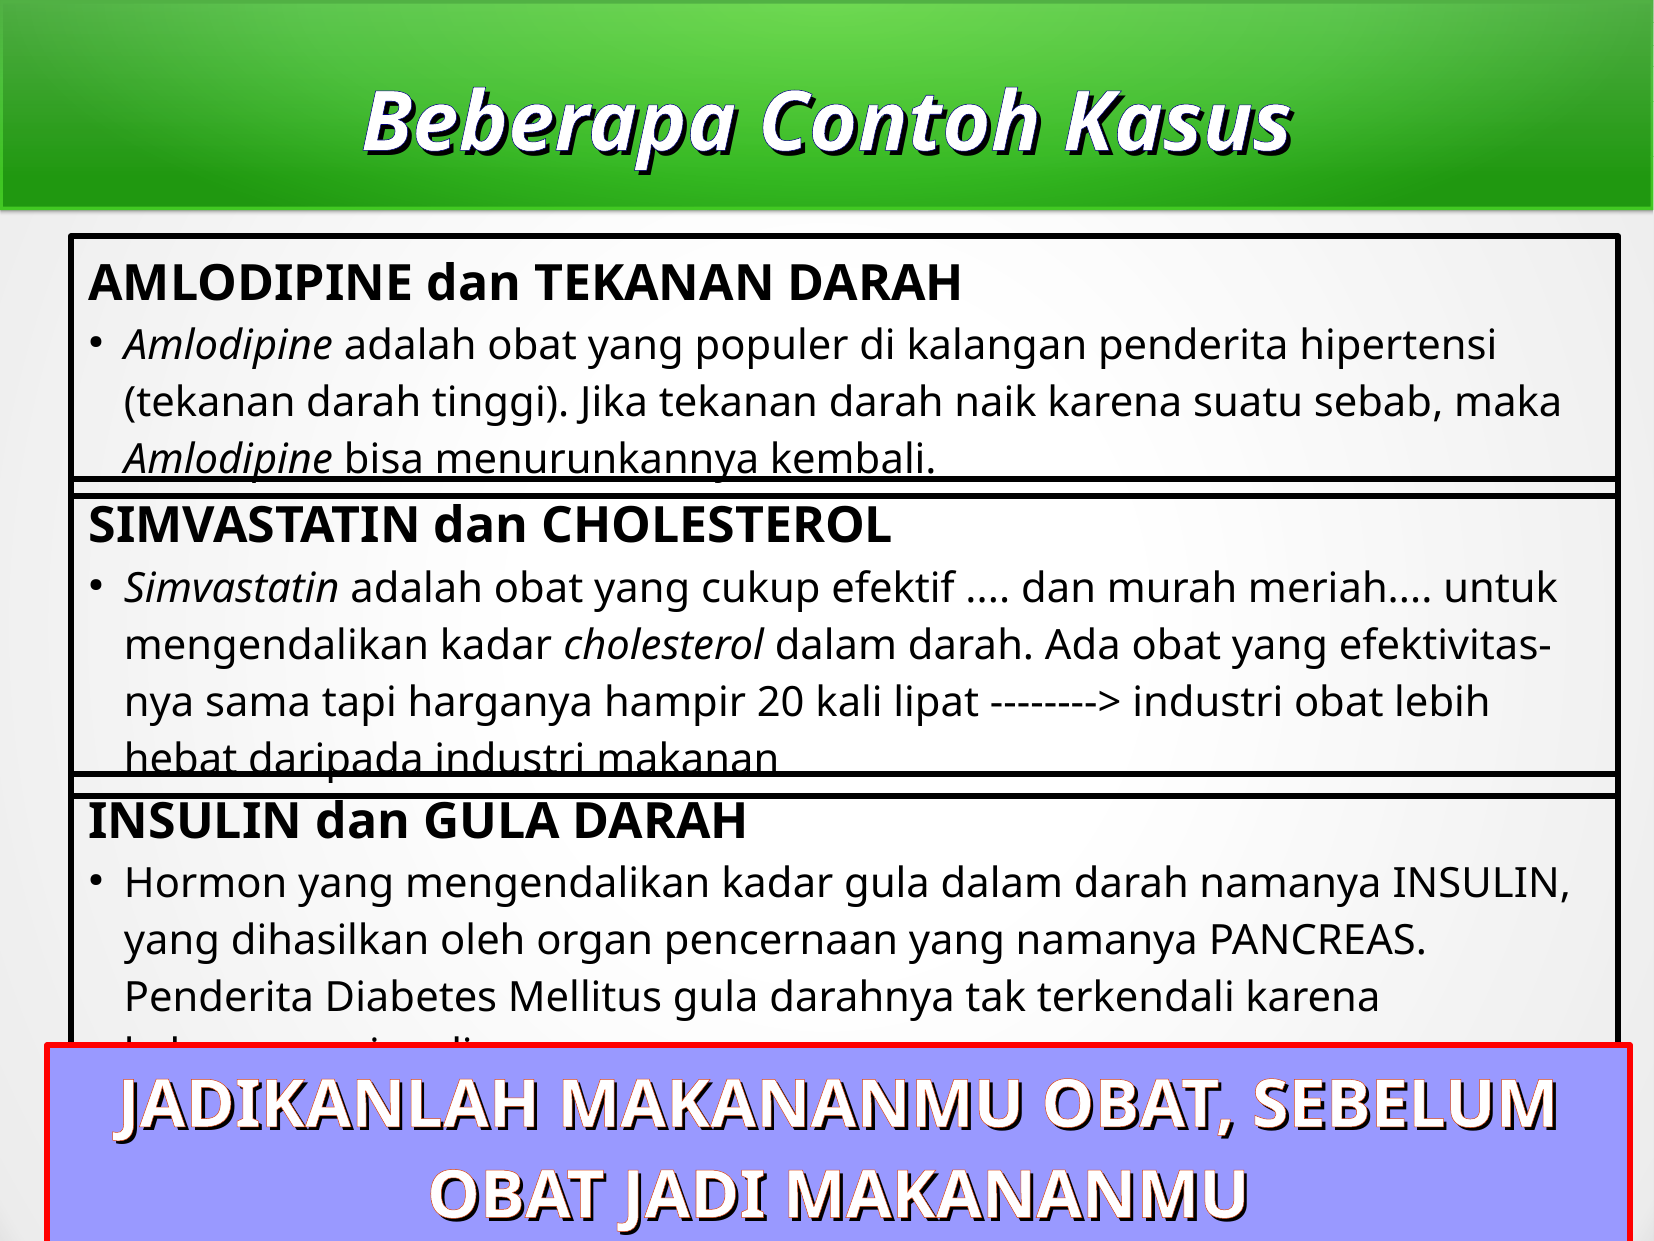

# Beberapa Contoh Kasus
AMLODIPINE dan TEKANAN DARAH
Amlodipine adalah obat yang populer di kalangan penderita hipertensi (tekanan darah tinggi). Jika tekanan darah naik karena suatu sebab, maka Amlodipine bisa menurunkannya kembali.
SIMVASTATIN dan CHOLESTEROL
Simvastatin adalah obat yang cukup efektif .... dan murah meriah.... untuk mengendalikan kadar cholesterol dalam darah. Ada obat yang efektivitas-nya sama tapi harganya hampir 20 kali lipat --------> industri obat lebih hebat daripada industri makanan
INSULIN dan GULA DARAH
Hormon yang mengendalikan kadar gula dalam darah namanya INSULIN, yang dihasilkan oleh organ pencernaan yang namanya PANCREAS. Penderita Diabetes Mellitus gula darahnya tak terkendali karena kekurangan insulin......
JADIKANLAH MAKANANMU OBAT, SEBELUM OBAT JADI MAKANANMU